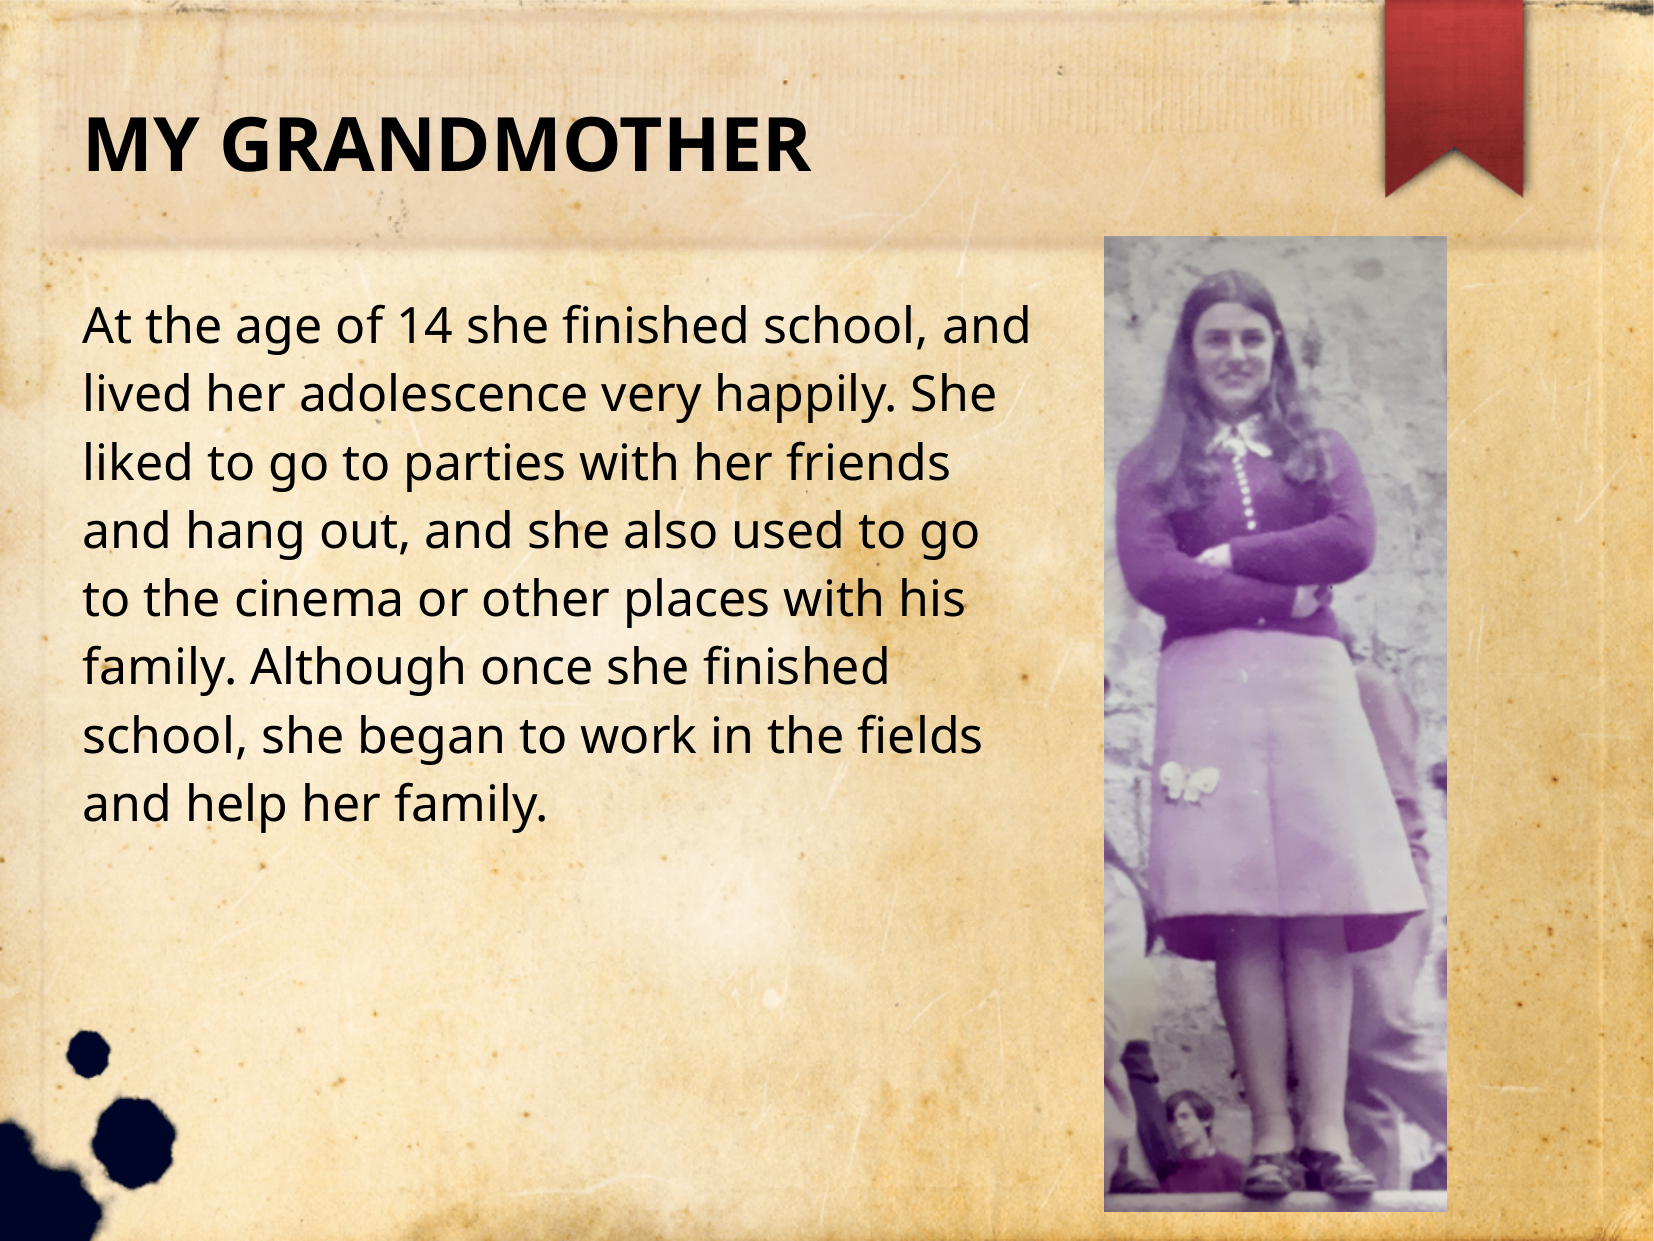

# MY GRANDMOTHER
At the age of 14 she finished school, and lived her adolescence very happily. She liked to go to parties with her friends and hang out, and she also used to go to the cinema or other places with his family. Although once she finished school, she began to work in the fields and help her family.